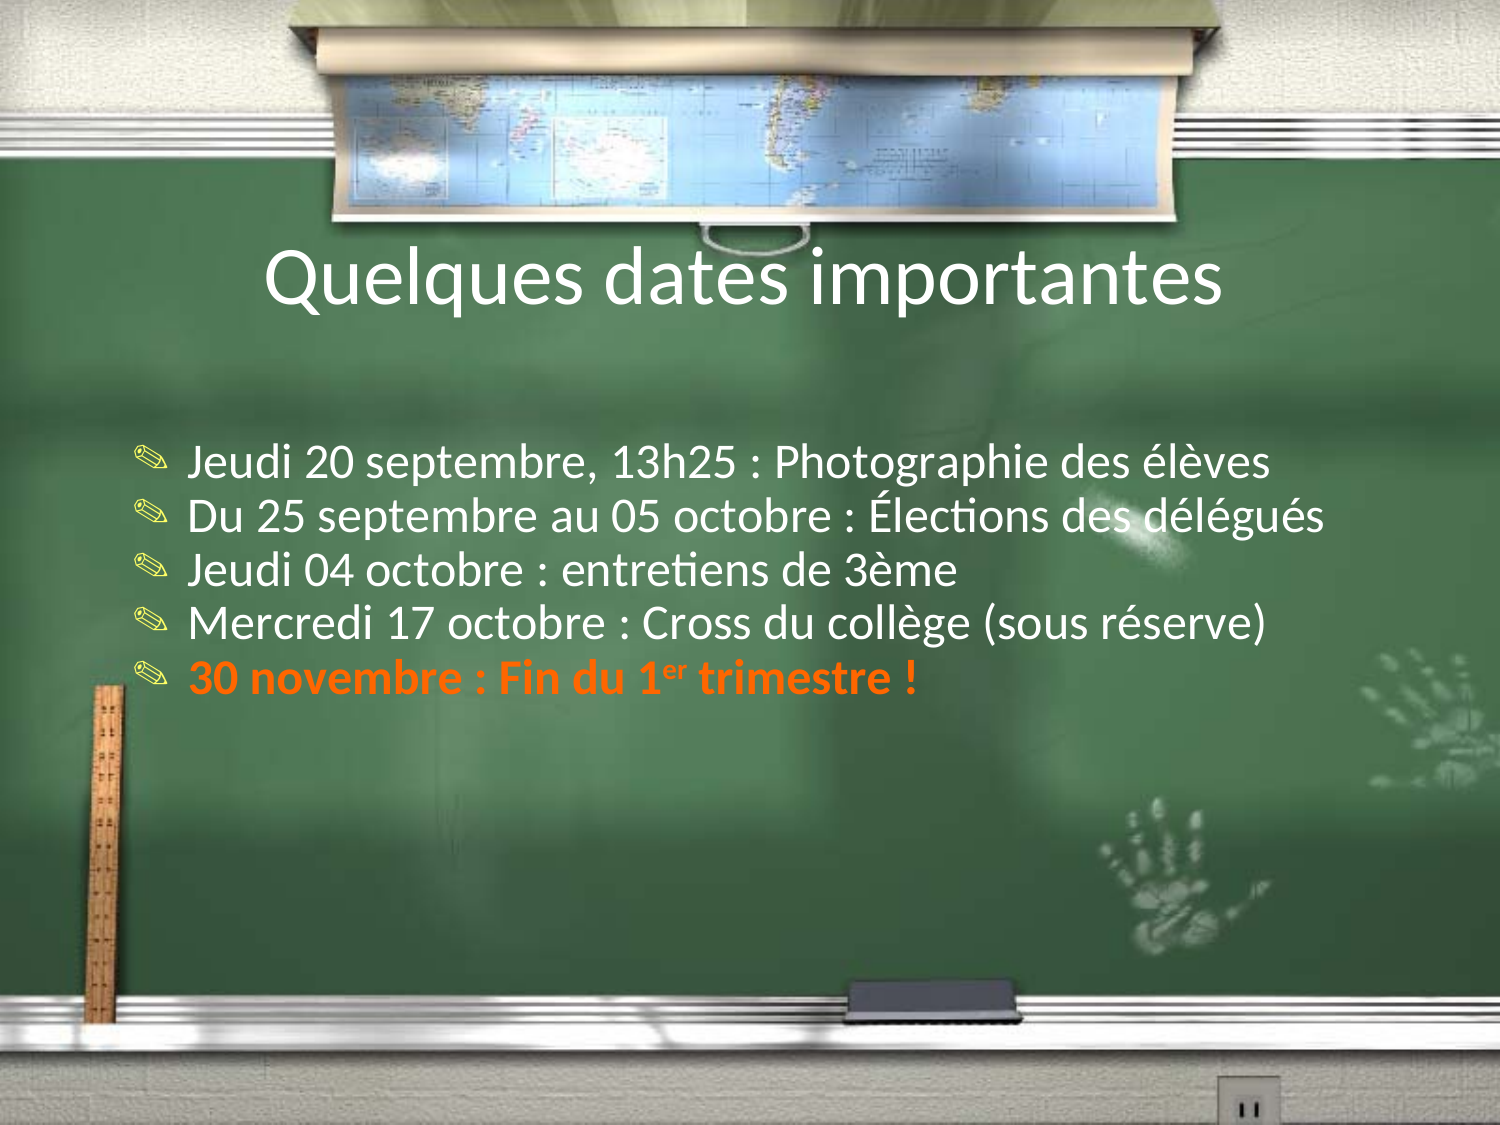

Quelques dates importantes
Jeudi 20 septembre, 13h25 : Photographie des élèves
Du 25 septembre au 05 octobre : Élections des délégués
Jeudi 04 octobre : entretiens de 3ème
Mercredi 17 octobre : Cross du collège (sous réserve)
30 novembre : Fin du 1er trimestre !